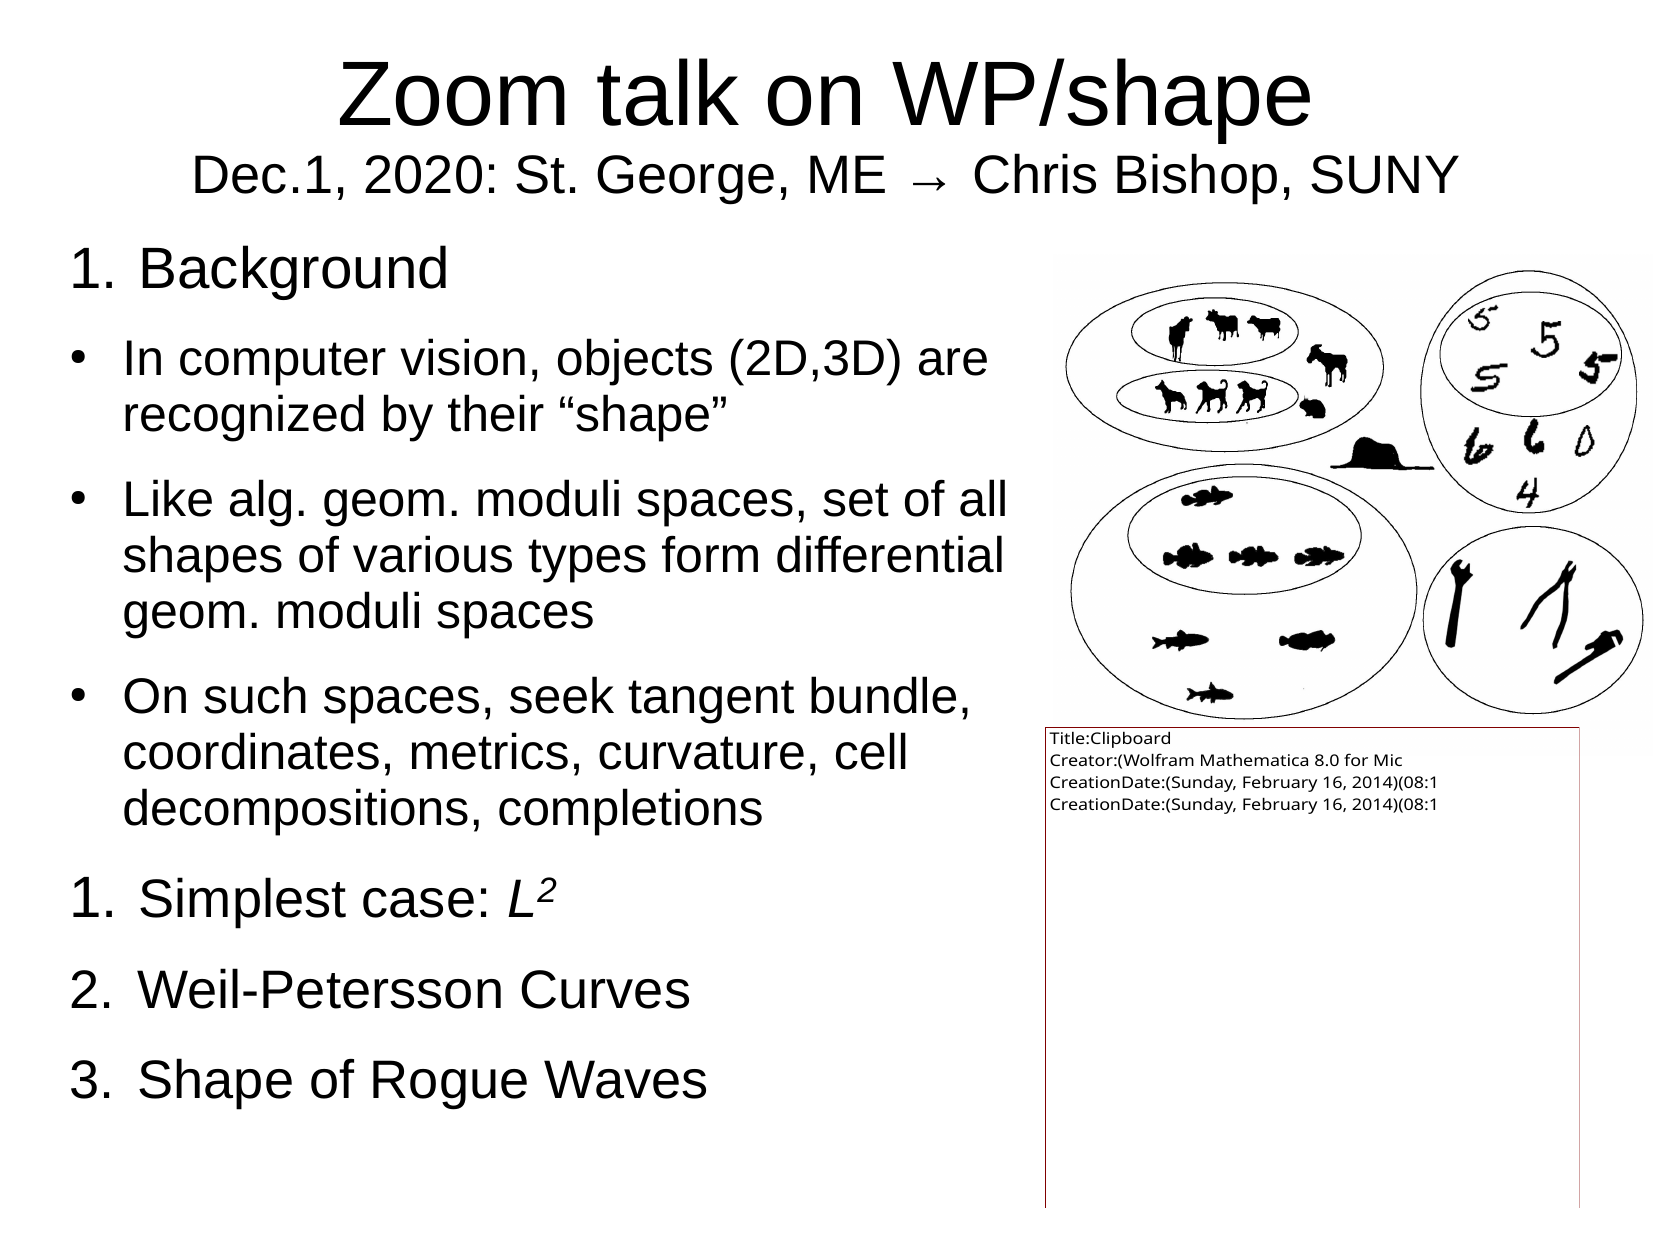

# Zoom talk on WP/shape Dec.1, 2020: St. George, ME → Chris Bishop, SUNY
 Background
In computer vision, objects (2D,3D) are recognized by their “shape”
Like alg. geom. moduli spaces, set of all shapes of various types form differential geom. moduli spaces
On such spaces, seek tangent bundle, coordinates, metrics, curvature, cell decompositions, completions
 Simplest case: L2
 Weil-Petersson Curves
 Shape of Rogue Waves